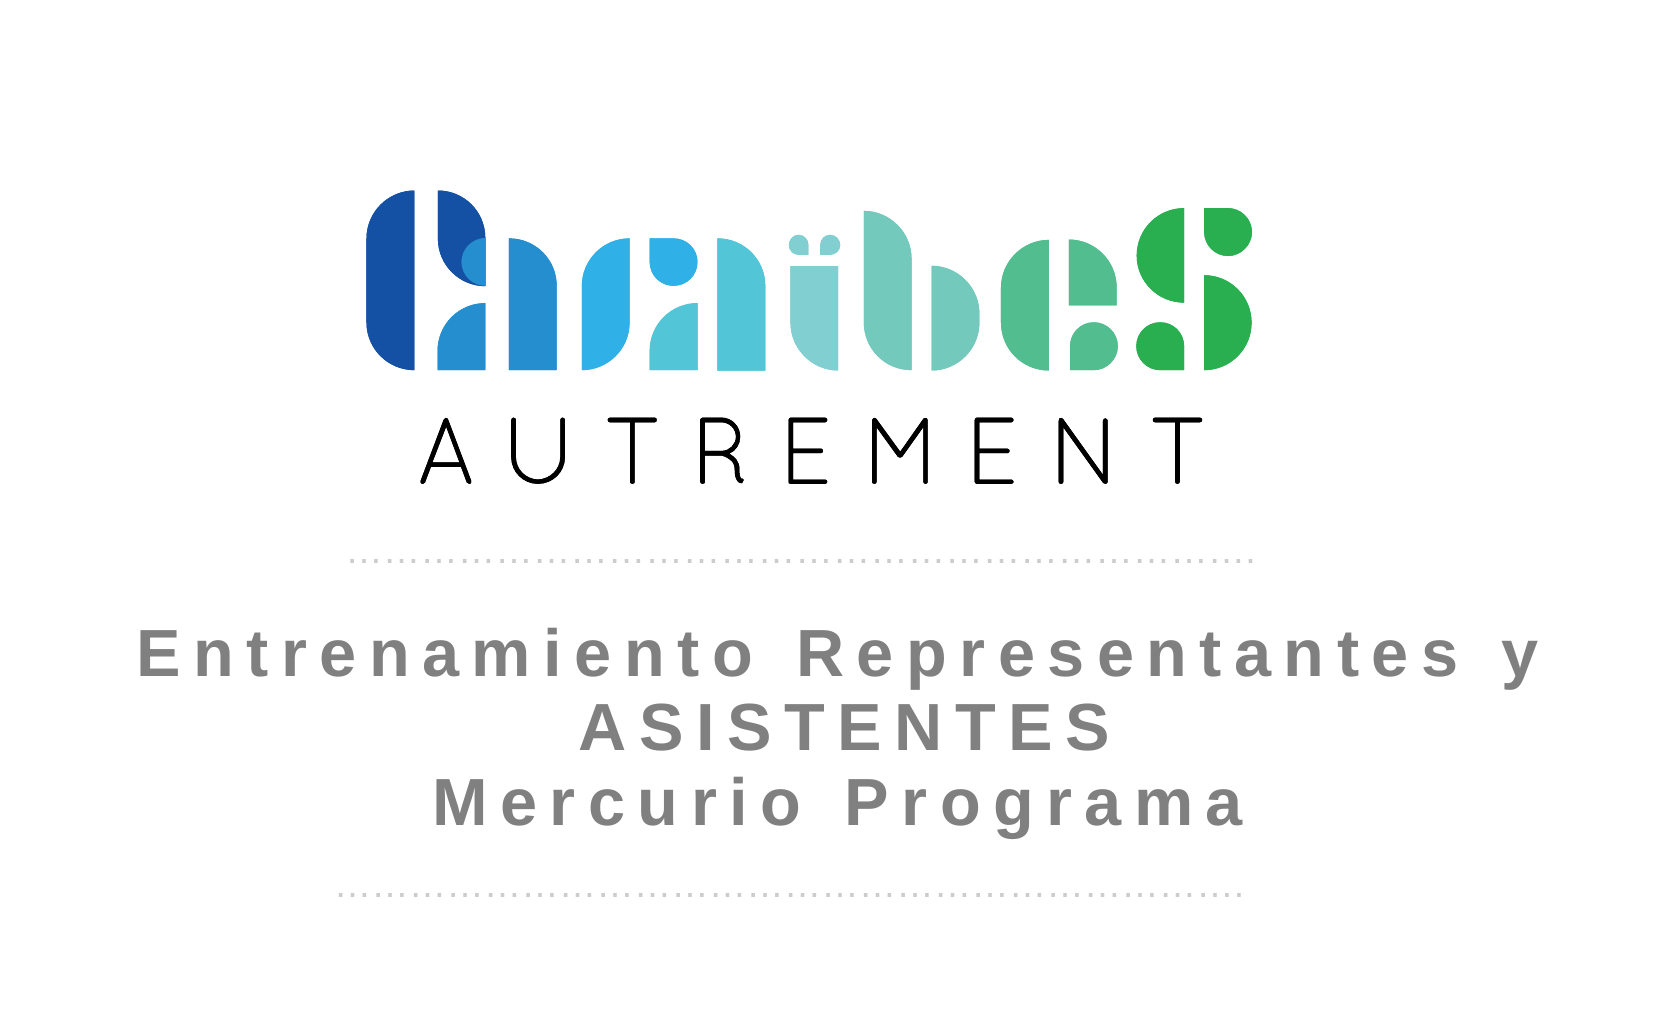

……………………………………………………………….
Entrenamiento Representantes y ASISTENTES
Mercurio Programa
……………………………………………………………….